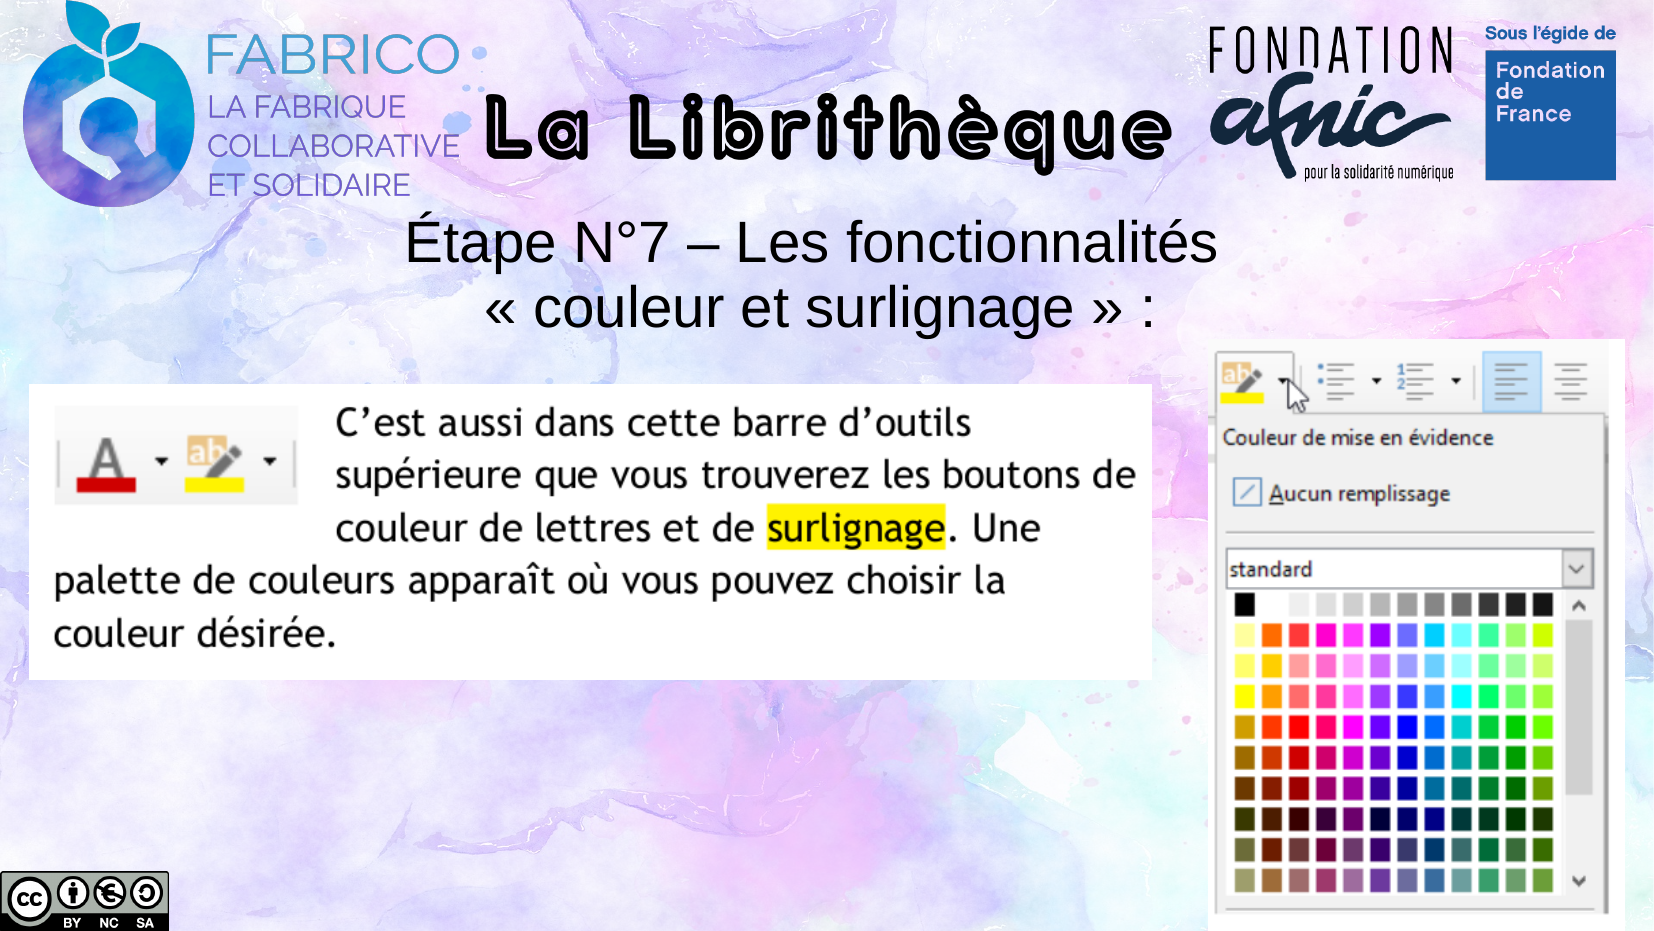

# Étape N°7 – Les fonctionnalités
« couleur et surlignage » :
28